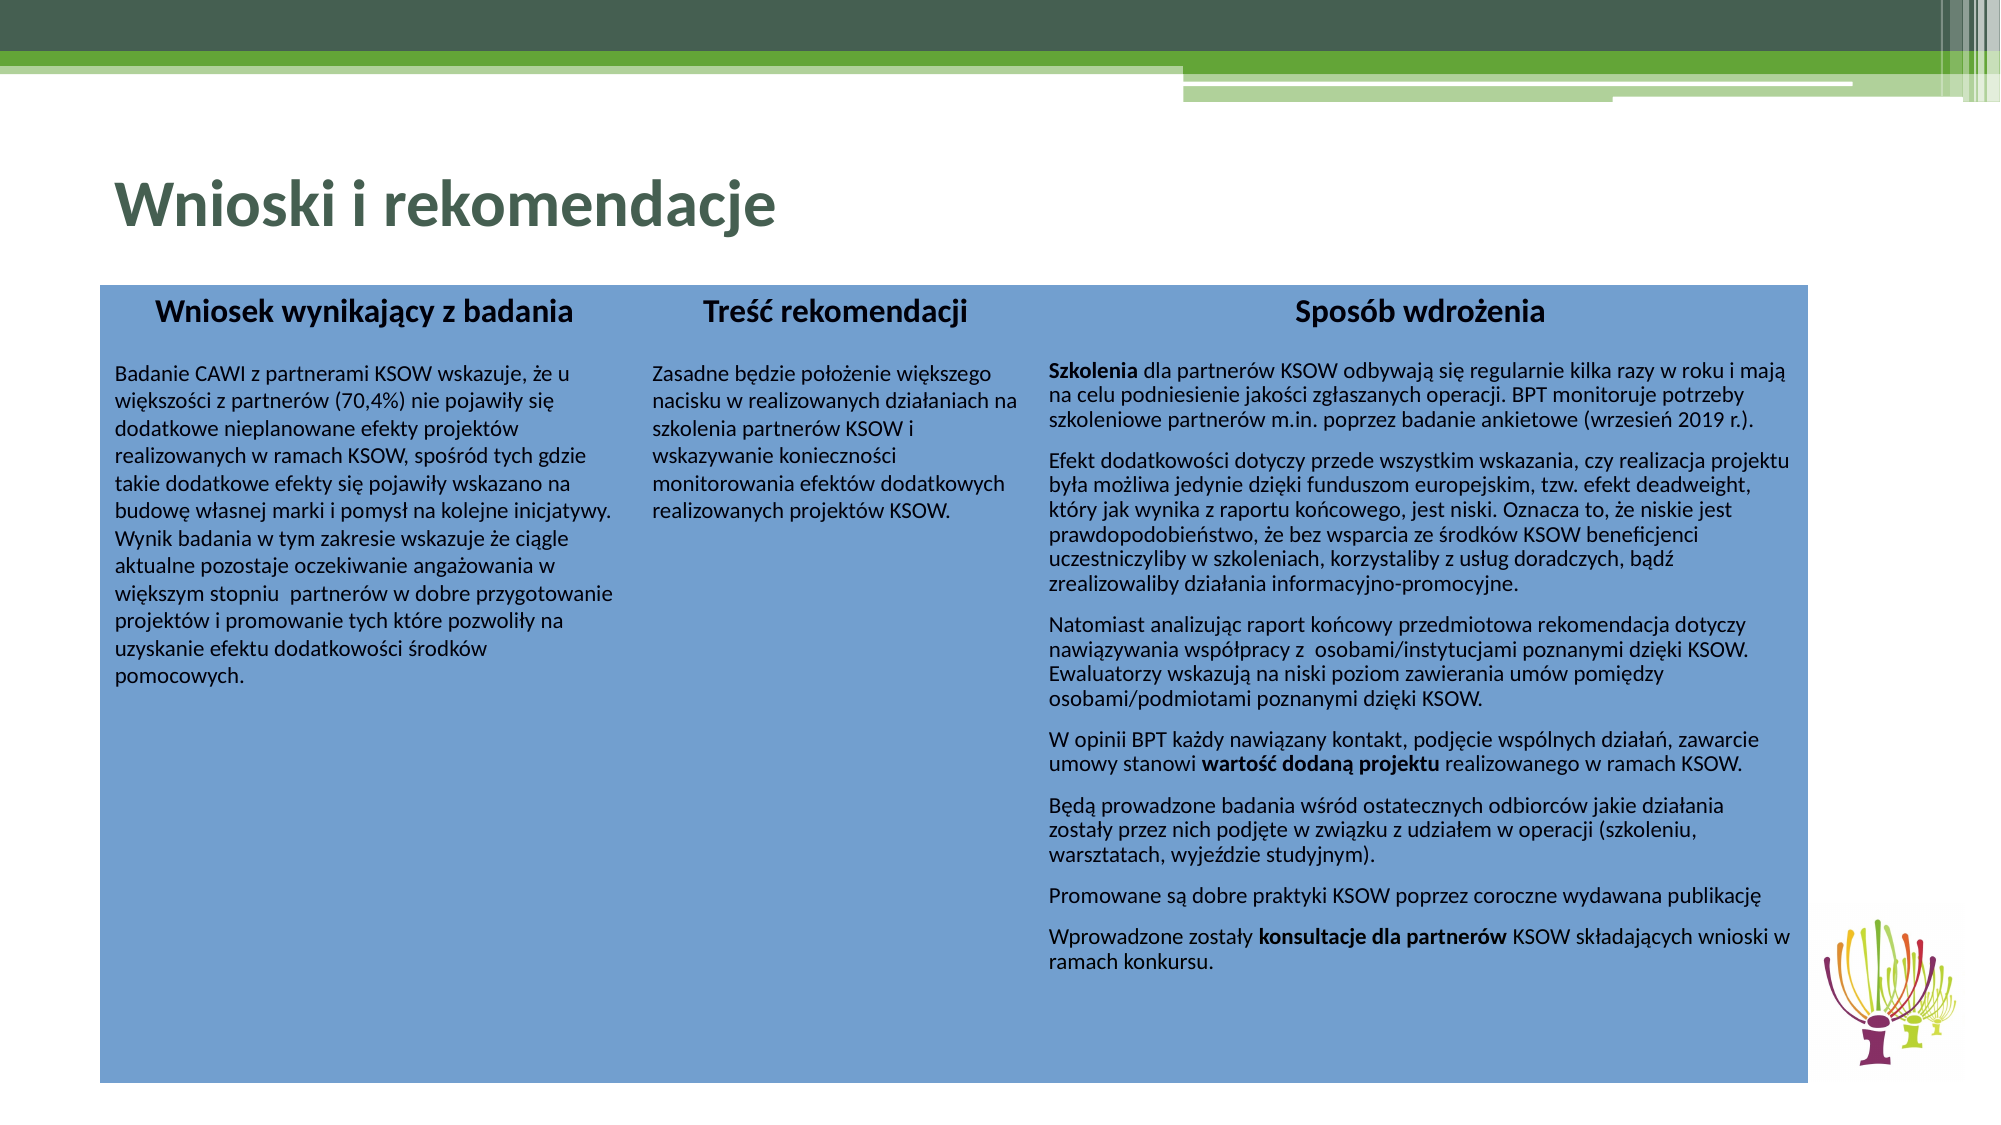

# Wnioski i rekomendacje
| Wniosek wynikający z badania | Treść rekomendacji | Sposób wdrożenia |
| --- | --- | --- |
| Badanie CAWI z partnerami KSOW wskazuje, że u większości z partnerów (70,4%) nie pojawiły się dodatkowe nieplanowane efekty projektów realizowanych w ramach KSOW, spośród tych gdzie takie dodatkowe efekty się pojawiły wskazano na budowę własnej marki i pomysł na kolejne inicjatywy. Wynik badania w tym zakresie wskazuje że ciągle aktualne pozostaje oczekiwanie angażowania w większym stopniu partnerów w dobre przygotowanie projektów i promowanie tych które pozwoliły na uzyskanie efektu dodatkowości środków pomocowych. | Zasadne będzie położenie większego nacisku w realizowanych działaniach na szkolenia partnerów KSOW i wskazywanie konieczności monitorowania efektów dodatkowych realizowanych projektów KSOW. | Szkolenia dla partnerów KSOW odbywają się regularnie kilka razy w roku i mają na celu podniesienie jakości zgłaszanych operacji. BPT monitoruje potrzeby szkoleniowe partnerów m.in. poprzez badanie ankietowe (wrzesień 2019 r.). Efekt dodatkowości dotyczy przede wszystkim wskazania, czy realizacja projektu była możliwa jedynie dzięki funduszom europejskim, tzw. efekt deadweight, który jak wynika z raportu końcowego, jest niski. Oznacza to, że niskie jest prawdopodobieństwo, że bez wsparcia ze środków KSOW beneficjenci uczestniczyliby w szkoleniach, korzystaliby z usług doradczych, bądź zrealizowaliby działania informacyjno-promocyjne. Natomiast analizując raport końcowy przedmiotowa rekomendacja dotyczy nawiązywania współpracy z osobami/instytucjami poznanymi dzięki KSOW. Ewaluatorzy wskazują na niski poziom zawierania umów pomiędzy osobami/podmiotami poznanymi dzięki KSOW. W opinii BPT każdy nawiązany kontakt, podjęcie wspólnych działań, zawarcie umowy stanowi wartość dodaną projektu realizowanego w ramach KSOW. Będą prowadzone badania wśród ostatecznych odbiorców jakie działania zostały przez nich podjęte w związku z udziałem w operacji (szkoleniu, warsztatach, wyjeździe studyjnym). Promowane są dobre praktyki KSOW poprzez coroczne wydawana publikację Wprowadzone zostały konsultacje dla partnerów KSOW składających wnioski w ramach konkursu. |
4,3%